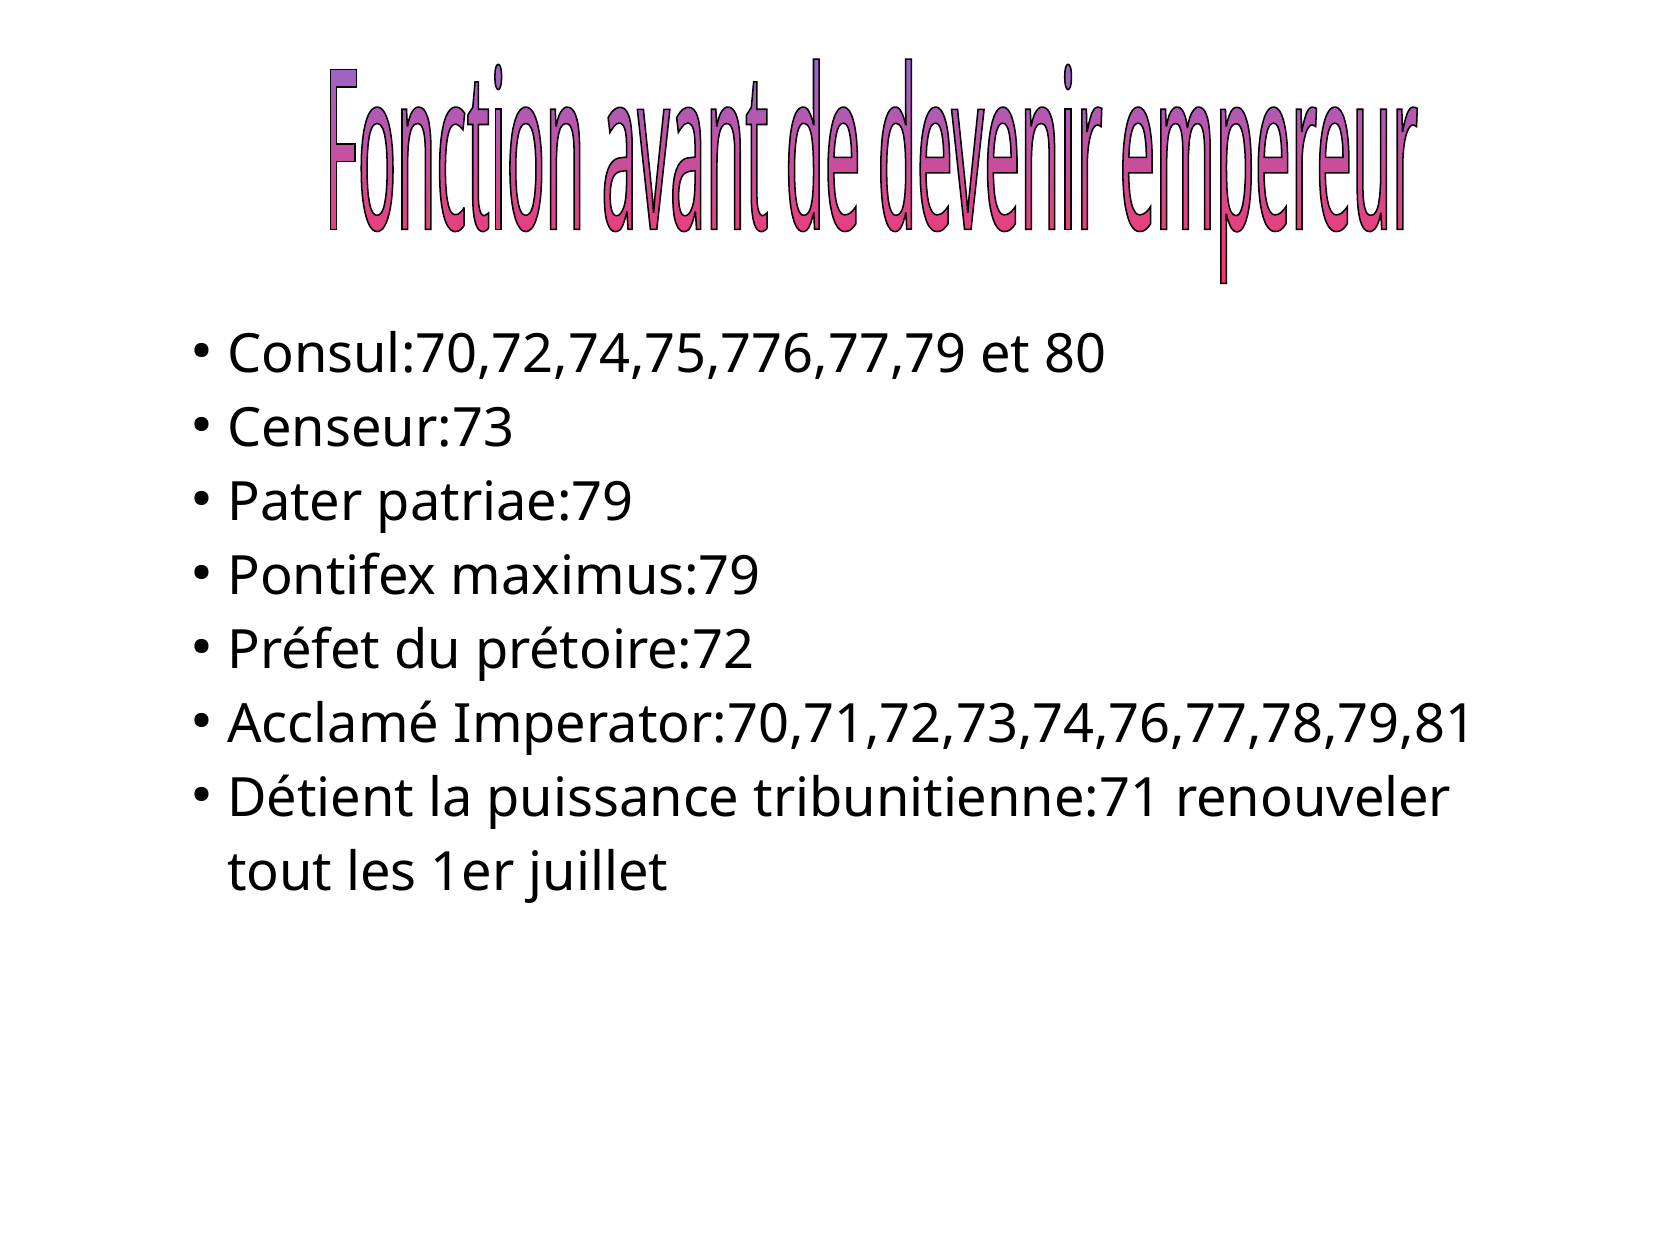

Fonction avant de devenir empereur
Consul:70,72,74,75,776,77,79 et 80
Censeur:73
Pater patriae:79
Pontifex maximus:79
Préfet du prétoire:72
Acclamé Imperator:70,71,72,73,74,76,77,78,79,81
Détient la puissance tribunitienne:71 renouveler tout les 1er juillet